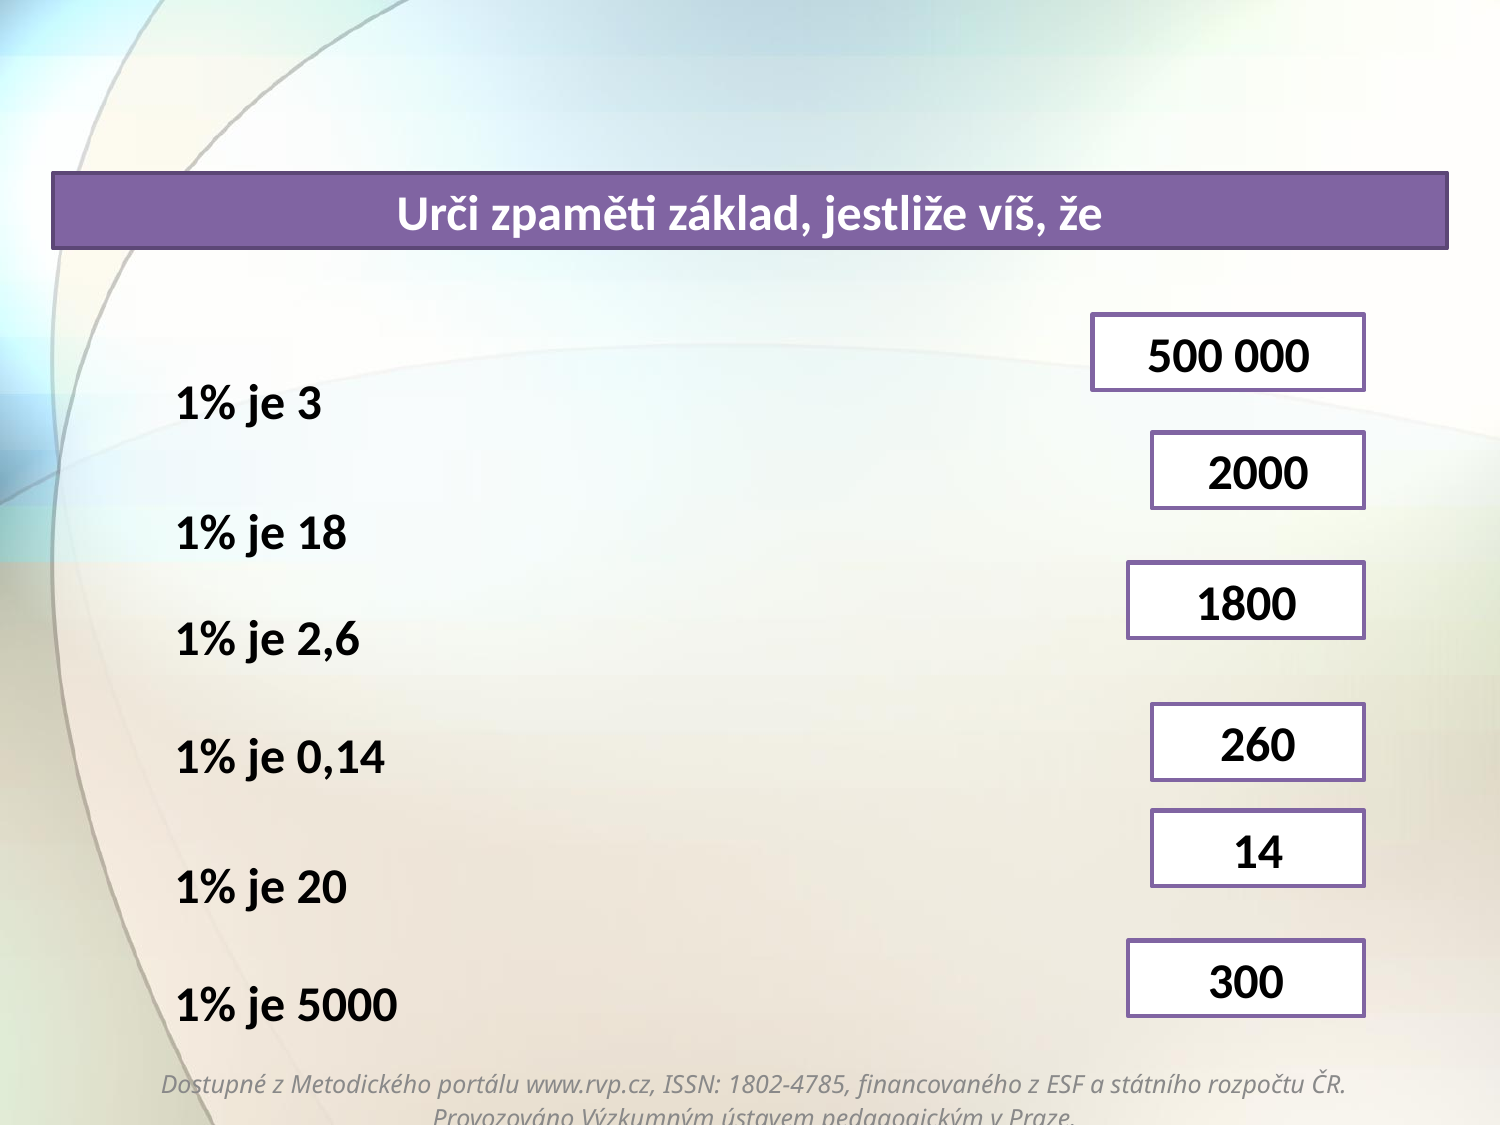

Urči zpaměti základ, jestliže víš, že
500 000
1% je 3
2000
1% je 18
1800
1% je 2,6
260
1% je 0,14
14
1% je 20
300
1% je 5000